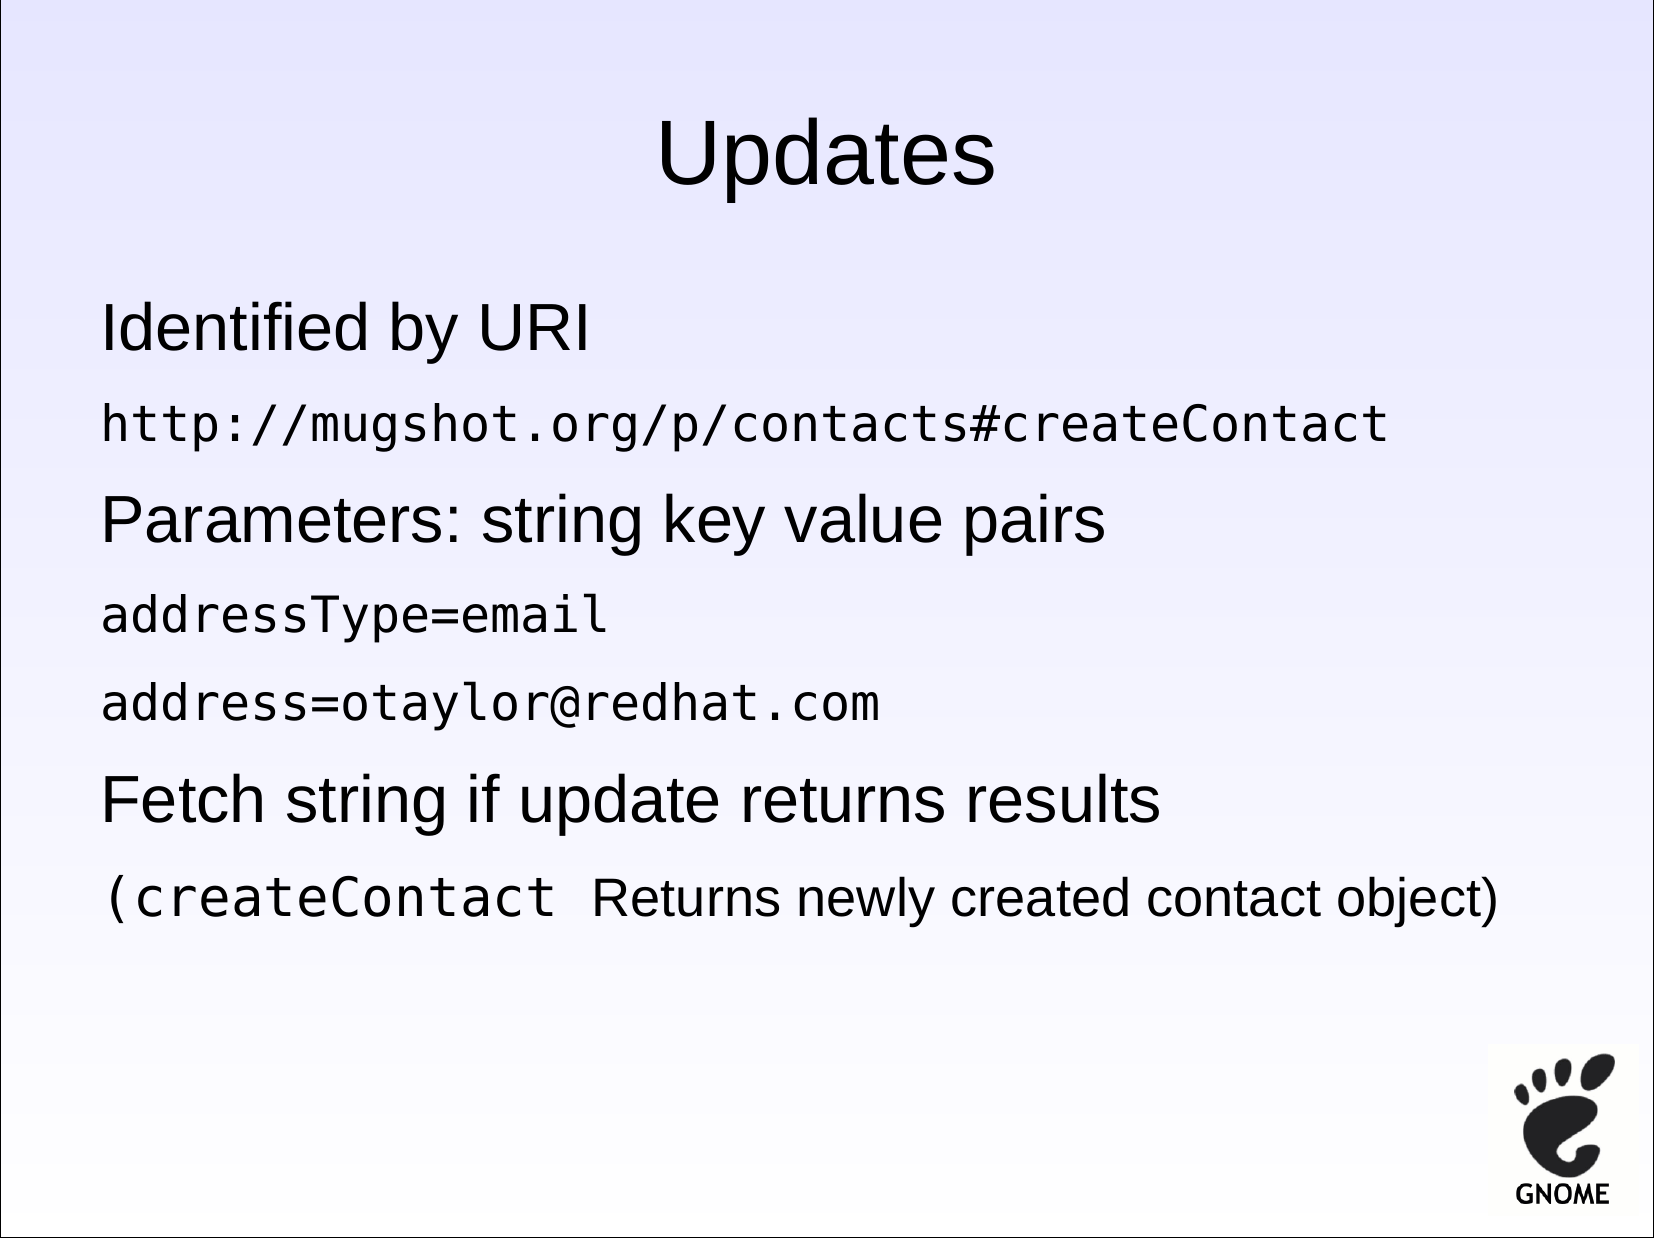

# Updates
Identified by URI
http://mugshot.org/p/contacts#createContact
Parameters: string key value pairs
addressType=email
address=otaylor@redhat.com
Fetch string if update returns results
(createContact Returns newly created contact object)